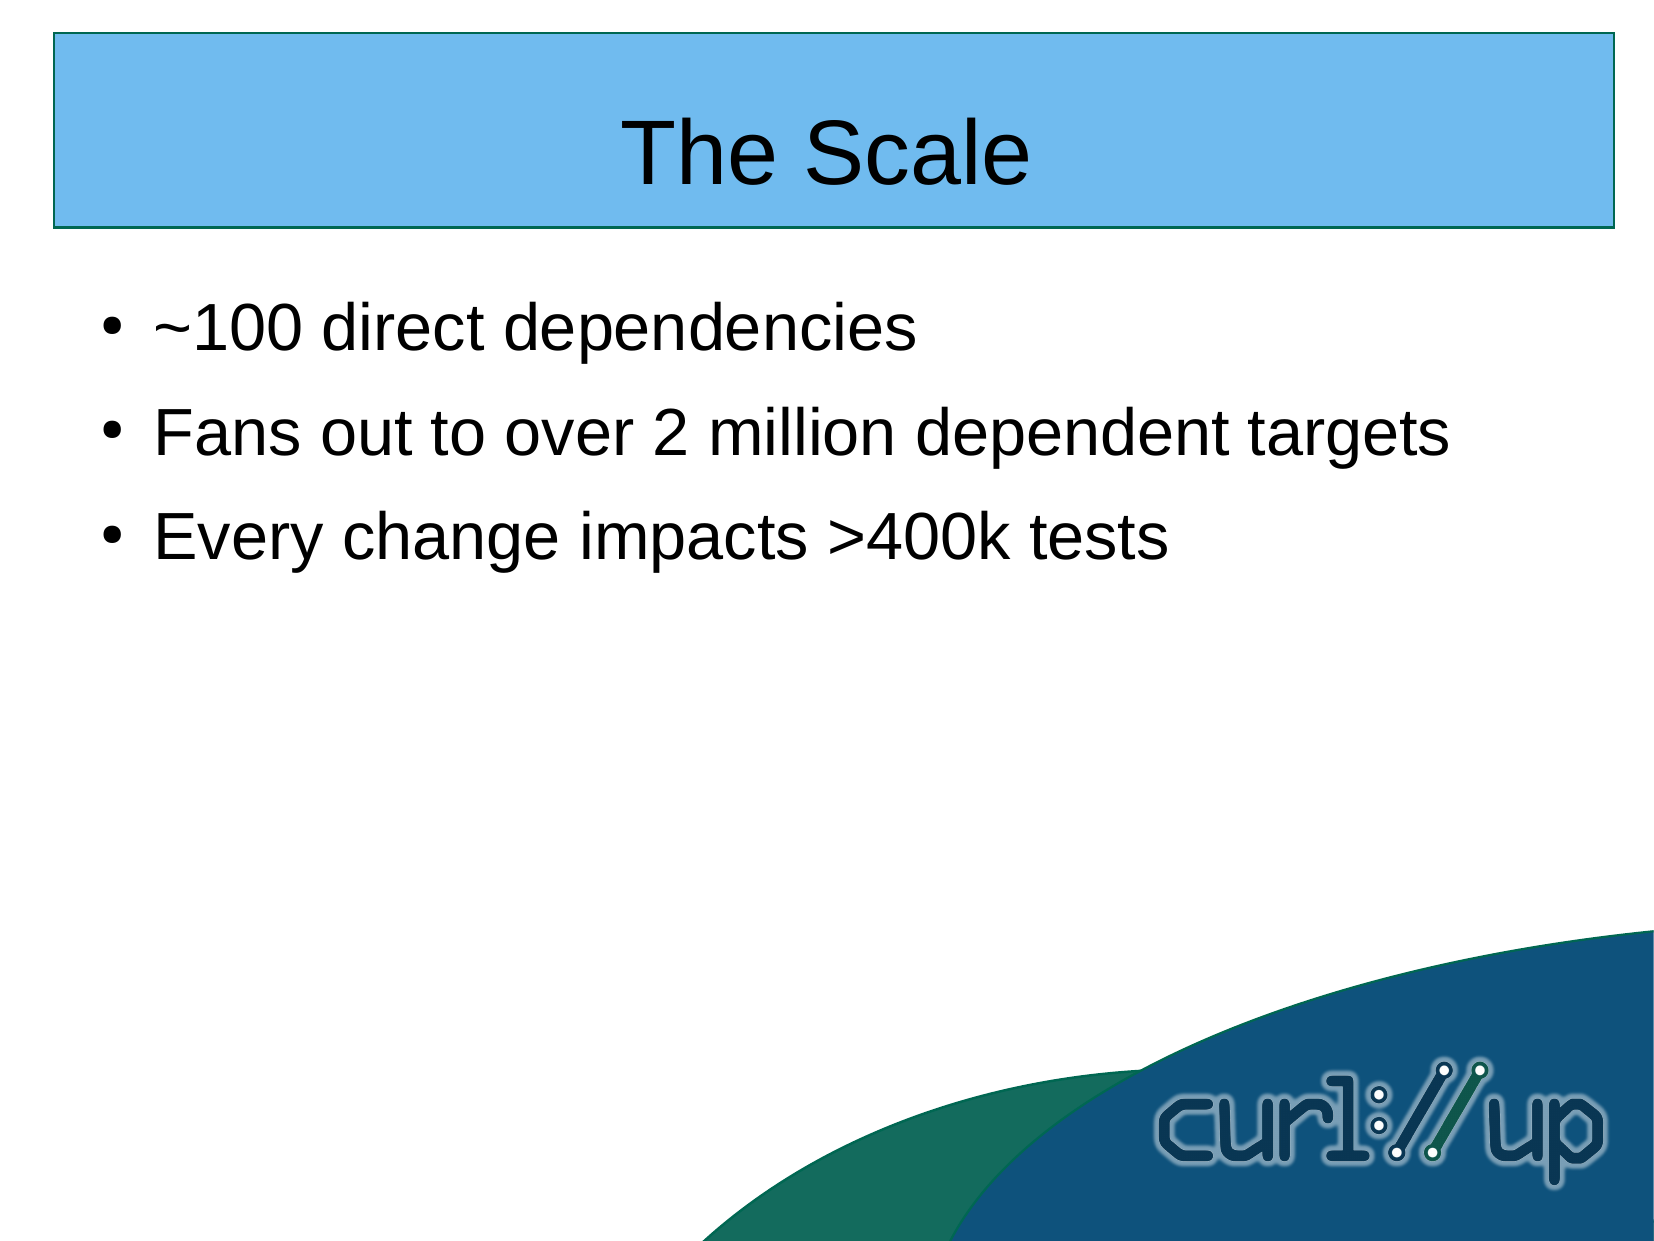

# The Scale
~100 direct dependencies
Fans out to over 2 million dependent targets
Every change impacts >400k tests